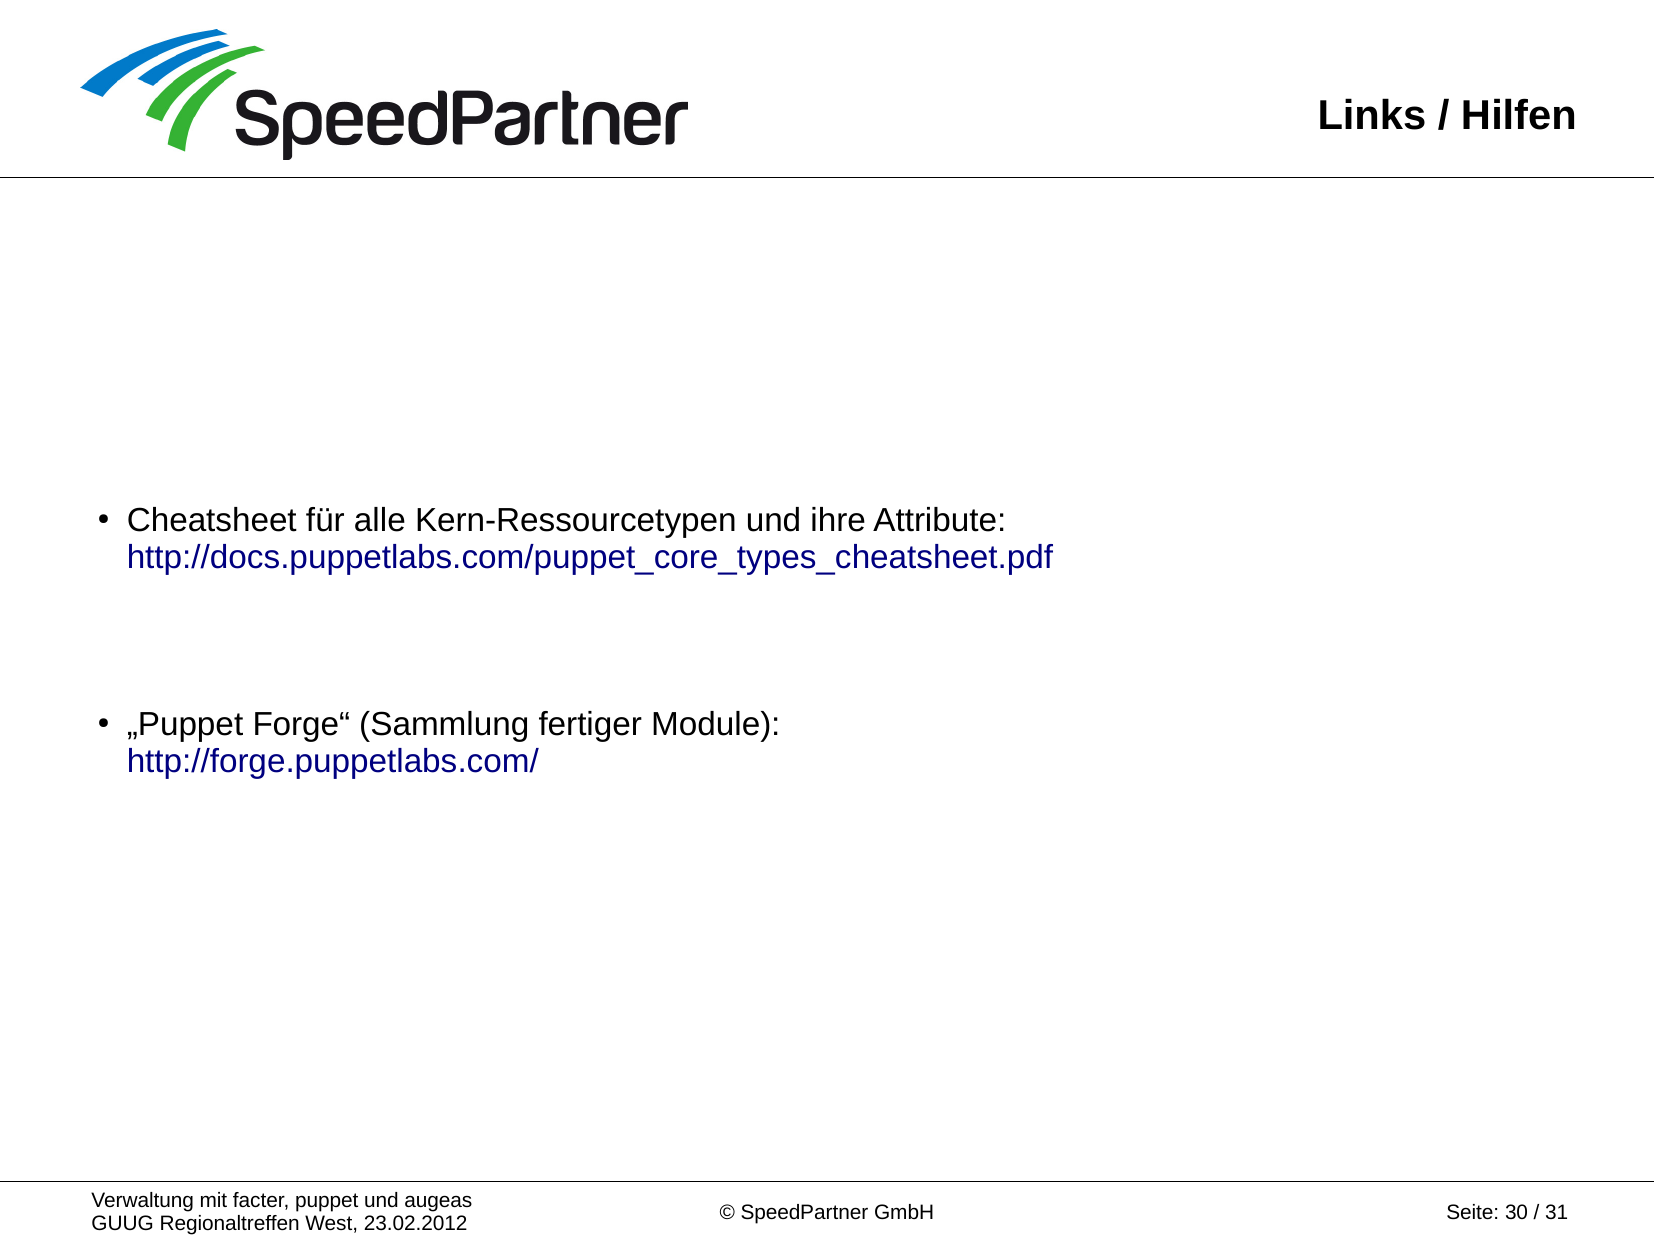

# Links / Hilfen
Cheatsheet für alle Kern-Ressourcetypen und ihre Attribute: http://docs.puppetlabs.com/puppet_core_types_cheatsheet.pdf
„Puppet Forge“ (Sammlung fertiger Module):
http://forge.puppetlabs.com/